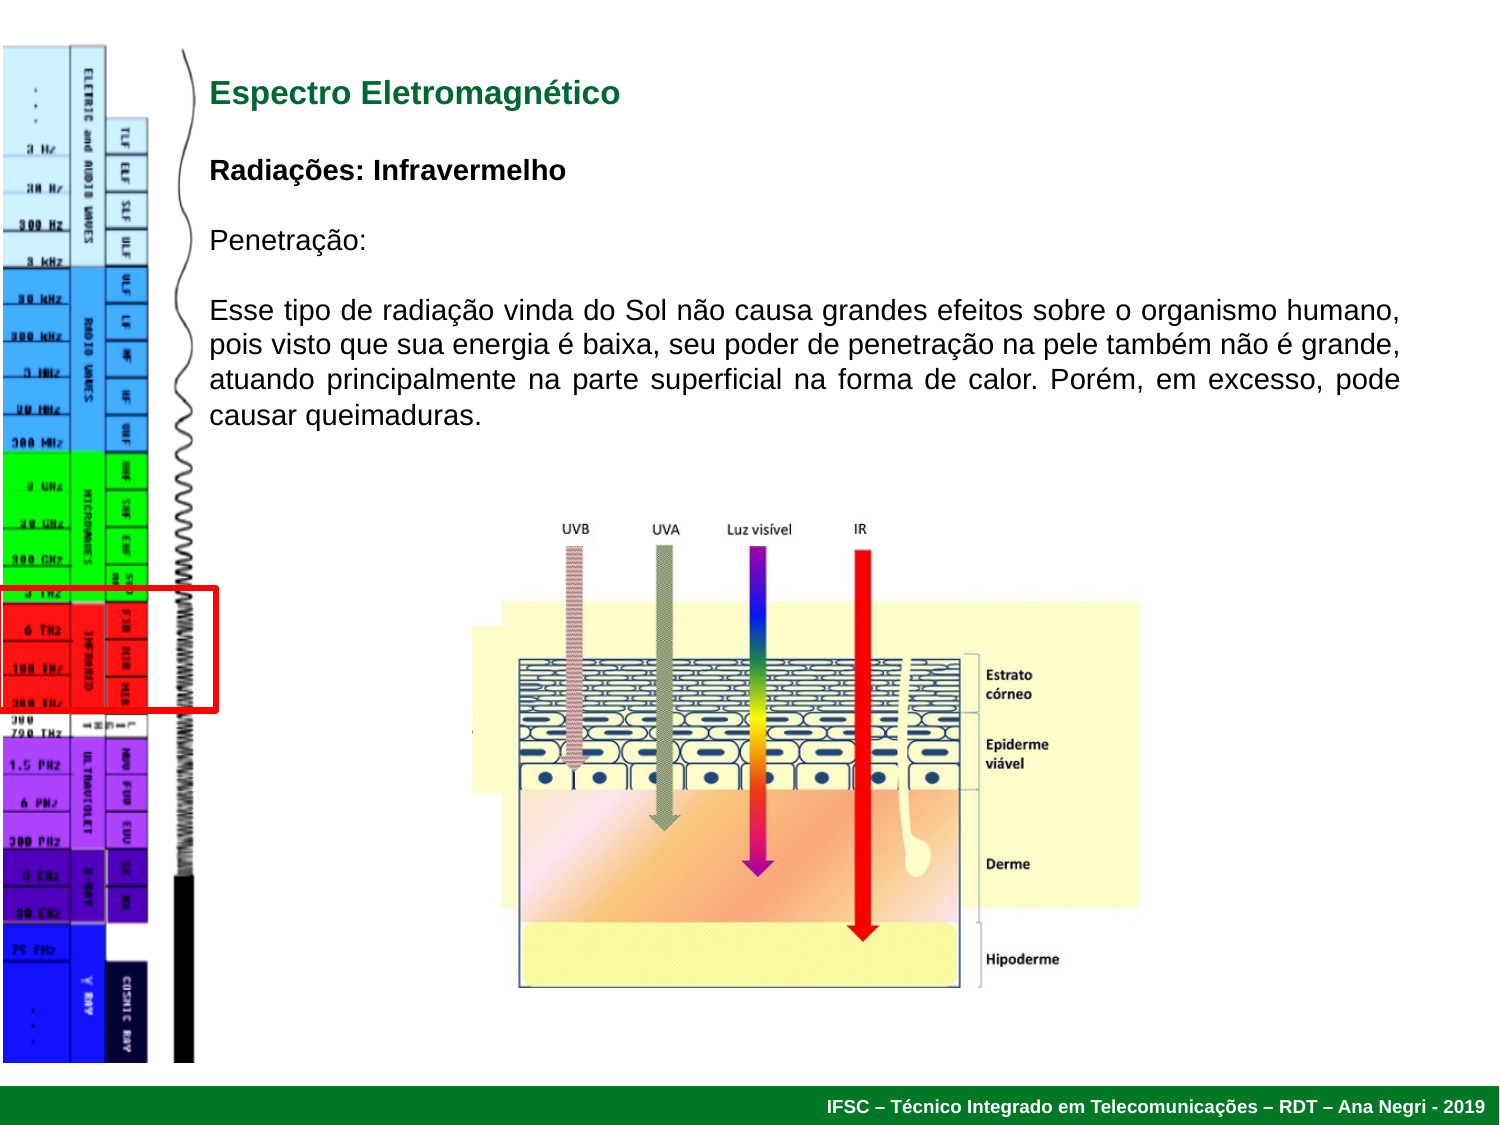

Espectro Eletromagnético
Radiações: Infravermelho
Penetração:
Esse tipo de radiação vinda do Sol não causa grandes efeitos sobre o organismo humano, pois visto que sua energia é baixa, seu poder de penetração na pele também não é grande, atuando principalmente na parte superficial na forma de calor. Porém, em excesso, pode causar queimaduras.
ção
IFSC – Técnico Integrado em Telecomunicações – RDT – Ana Negri - 2019